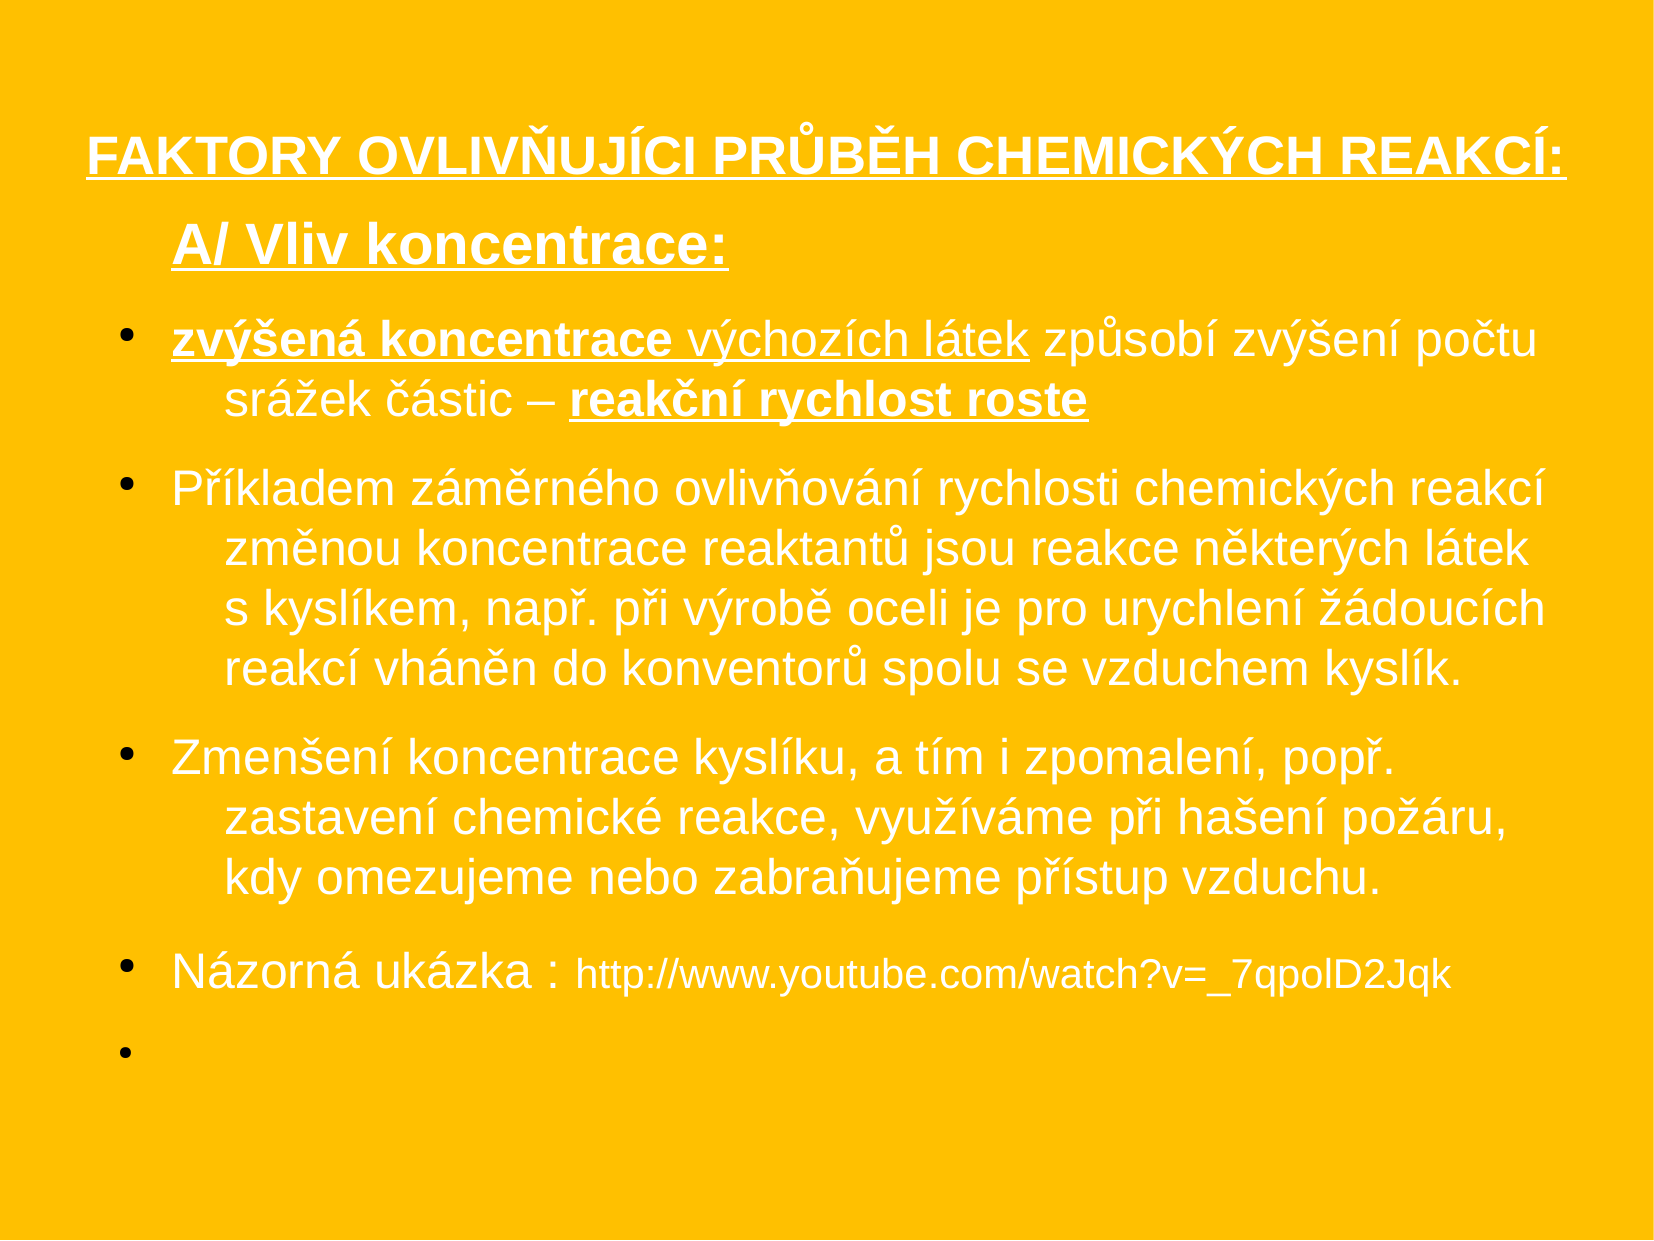

# FAKTORY OVLIVŇUJÍCI PRŮBĚH CHEMICKÝCH REAKCÍ:
A/ Vliv koncentrace:
zvýšená koncentrace výchozích látek způsobí zvýšení počtu srážek částic – reakční rychlost roste
Příkladem záměrného ovlivňování rychlosti chemických reakcí změnou koncentrace reaktantů jsou reakce některých látek s kyslíkem, např. při výrobě oceli je pro urychlení žádoucích reakcí vháněn do konventorů spolu se vzduchem kyslík.
Zmenšení koncentrace kyslíku, a tím i zpomalení, popř. zastavení chemické reakce, využíváme při hašení požáru, kdy omezujeme nebo zabraňujeme přístup vzduchu.
Názorná ukázka : http://www.youtube.com/watch?v=_7qpolD2Jqk